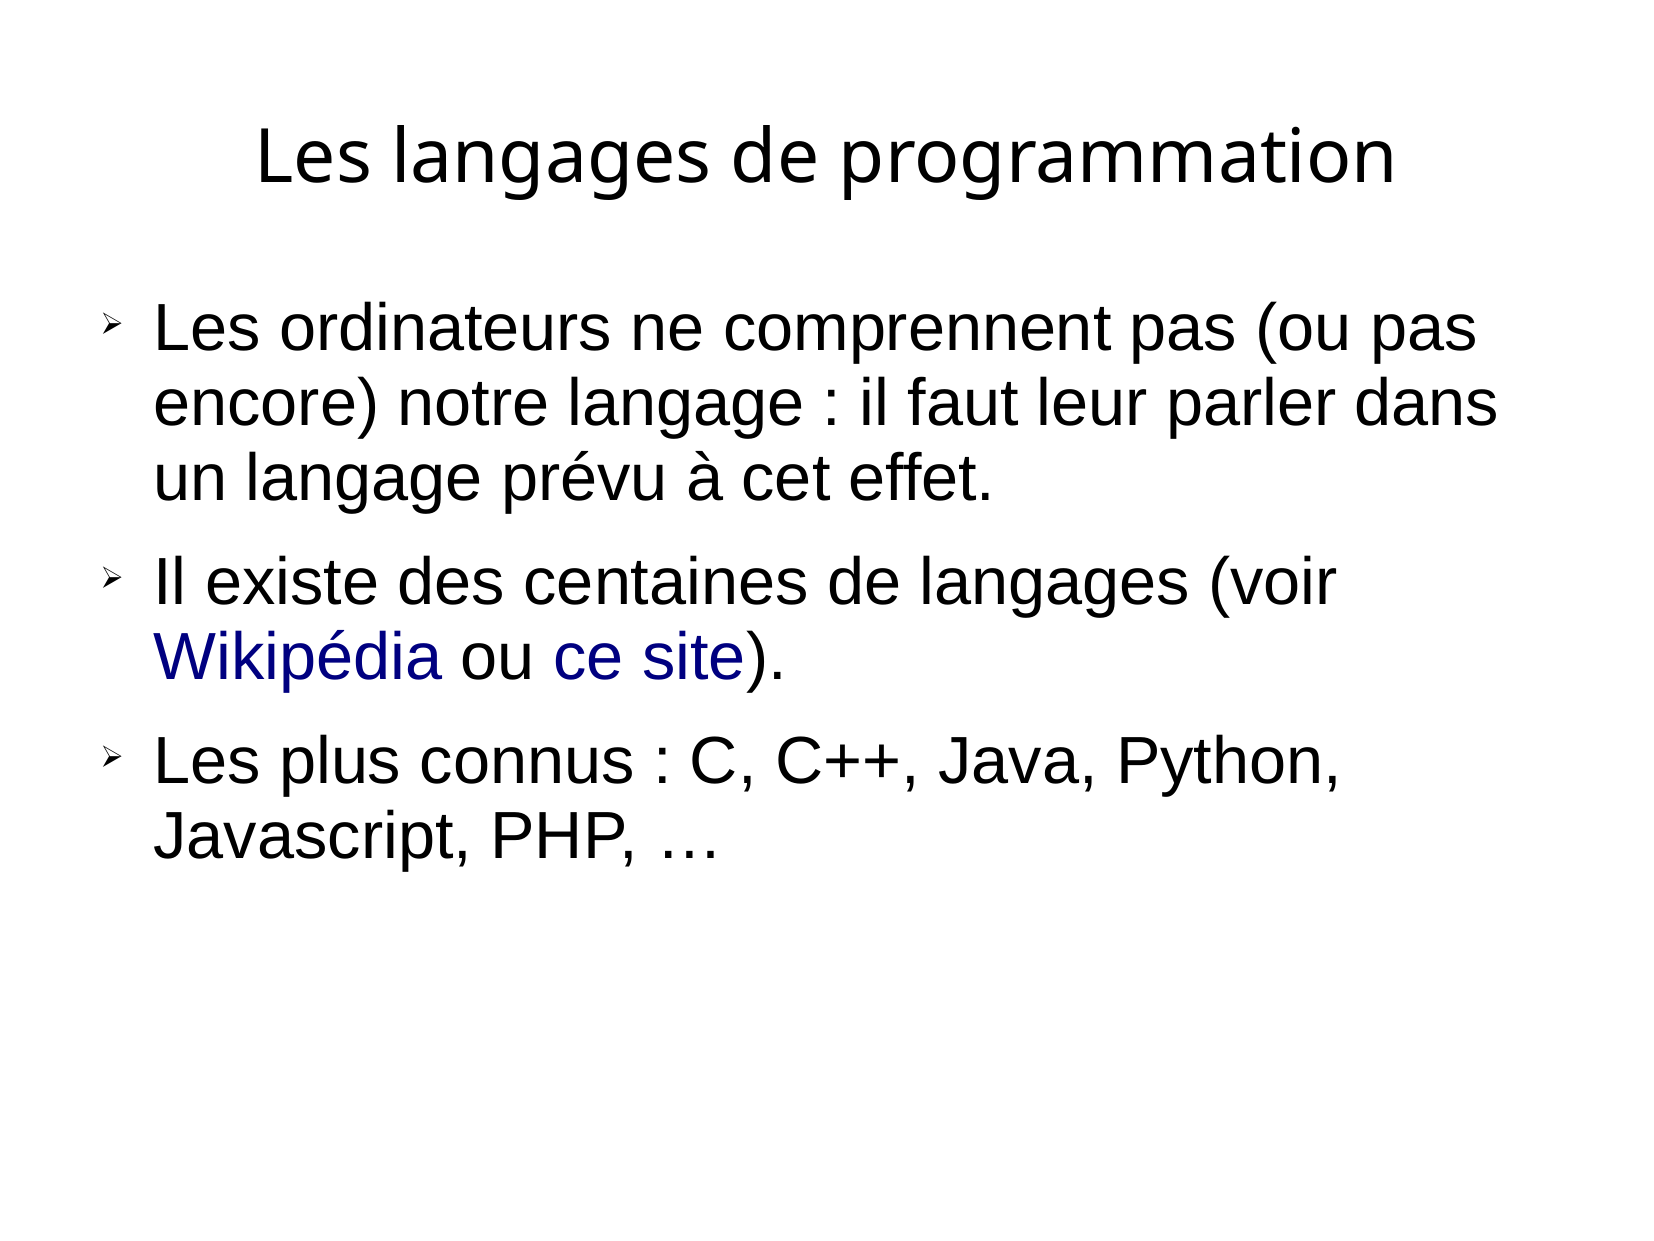

# Les langages de programmation
Les ordinateurs ne comprennent pas (ou pas encore) notre langage : il faut leur parler dans un langage prévu à cet effet.
Il existe des centaines de langages (voir Wikipédia ou ce site).
Les plus connus : C, C++, Java, Python, Javascript, PHP, …